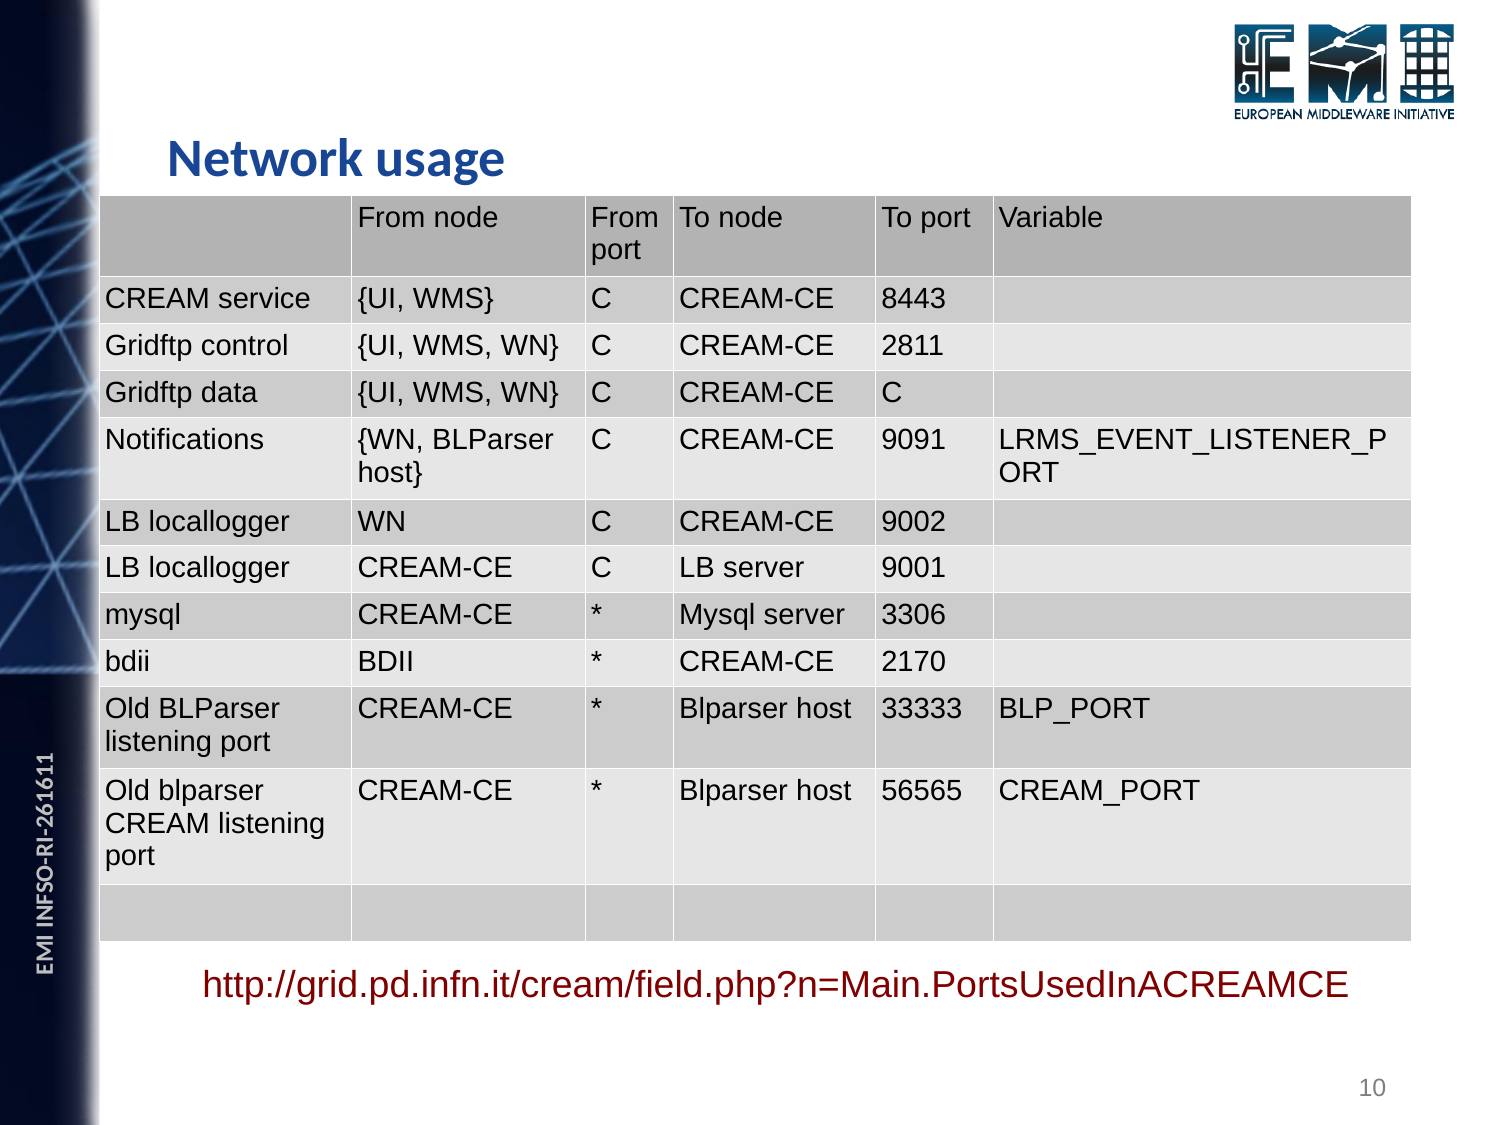

Network usage
| | From node | From port | To node | To port | Variable |
| --- | --- | --- | --- | --- | --- |
| CREAM service | {UI, WMS} | C | CREAM-CE | 8443 | |
| Gridftp control | {UI, WMS, WN} | C | CREAM-CE | 2811 | |
| Gridftp data | {UI, WMS, WN} | C | CREAM-CE | C | |
| Notifications | {WN, BLParser host} | C | CREAM-CE | 9091 | LRMS\_EVENT\_LISTENER\_PORT |
| LB locallogger | WN | C | CREAM-CE | 9002 | |
| LB locallogger | CREAM-CE | C | LB server | 9001 | |
| mysql | CREAM-CE | \* | Mysql server | 3306 | |
| bdii | BDII | \* | CREAM-CE | 2170 | |
| Old BLParser listening port | CREAM-CE | \* | Blparser host | 33333 | BLP\_PORT |
| Old blparser CREAM listening port | CREAM-CE | \* | Blparser host | 56565 | CREAM\_PORT |
| | | | | | |
#
http://grid.pd.infn.it/cream/field.php?n=Main.PortsUsedInACREAMCE